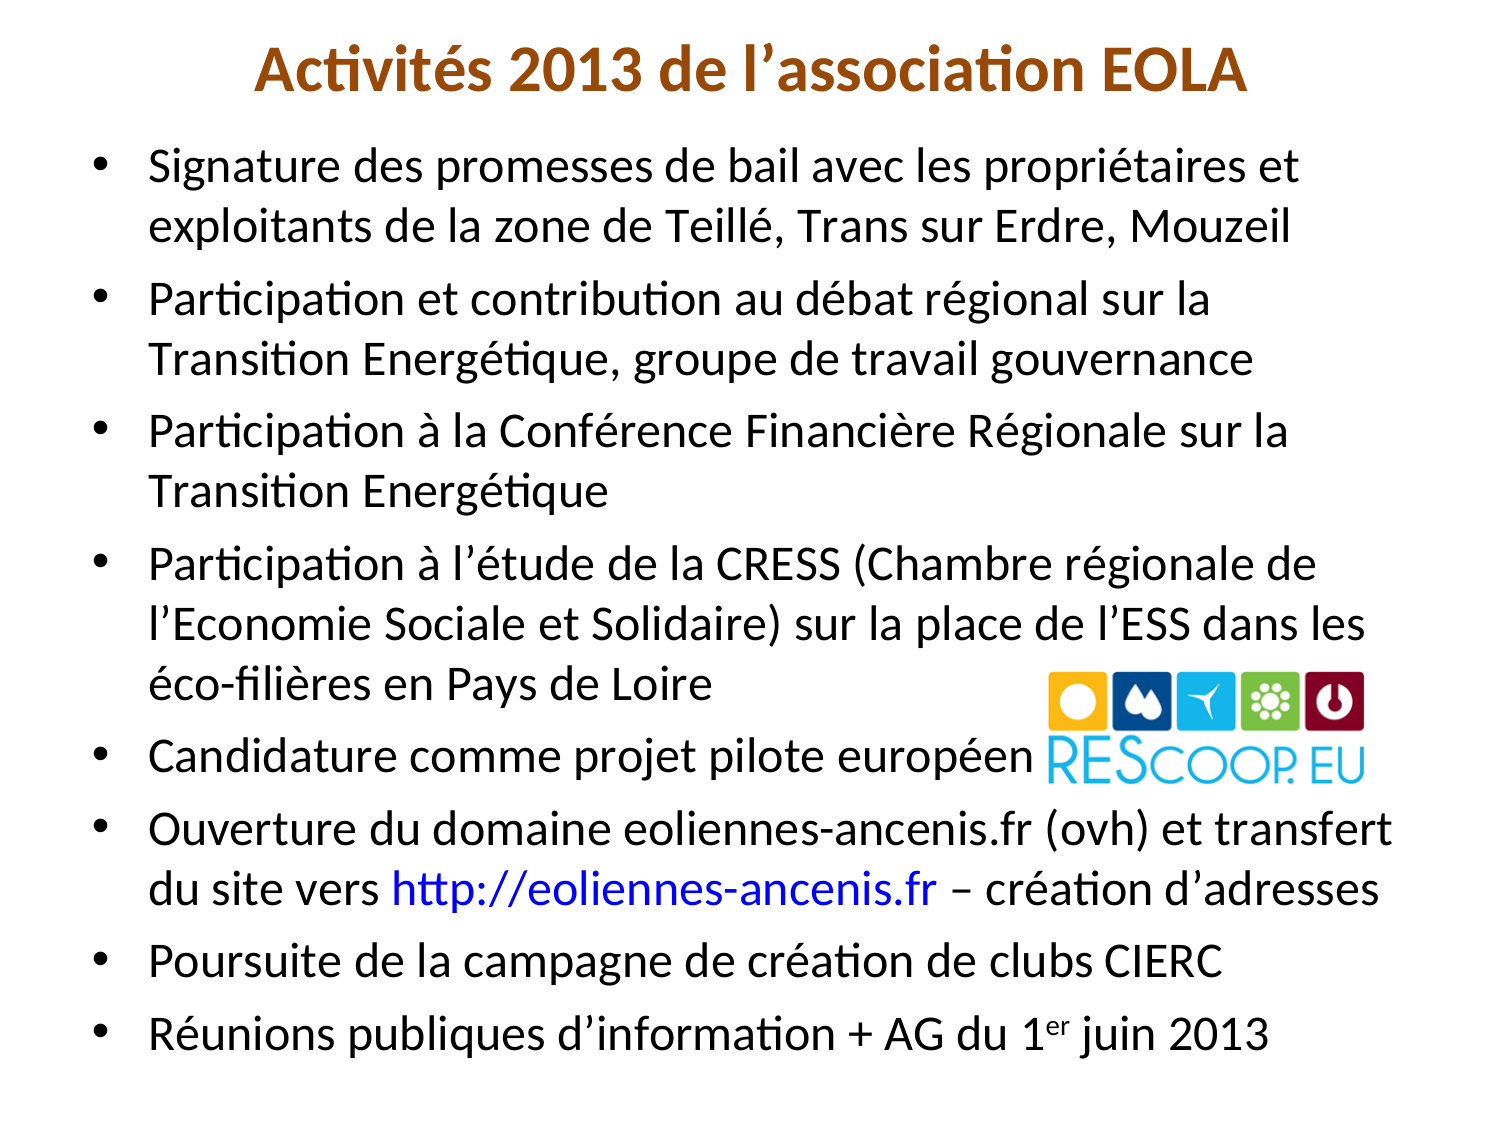

# Activités 2013 de l’association EOLA
Signature des promesses de bail avec les propriétaires et exploitants de la zone de Teillé, Trans sur Erdre, Mouzeil
Participation et contribution au débat régional sur la Transition Energétique, groupe de travail gouvernance
Participation à la Conférence Financière Régionale sur la Transition Energétique
Participation à l’étude de la CRESS (Chambre régionale de l’Economie Sociale et Solidaire) sur la place de l’ESS dans les éco-filières en Pays de Loire
Candidature comme projet pilote européen
Ouverture du domaine eoliennes-ancenis.fr (ovh) et transfert du site vers http://eoliennes-ancenis.fr – création d’adresses
Poursuite de la campagne de création de clubs CIERC
Réunions publiques d’information + AG du 1er juin 2013